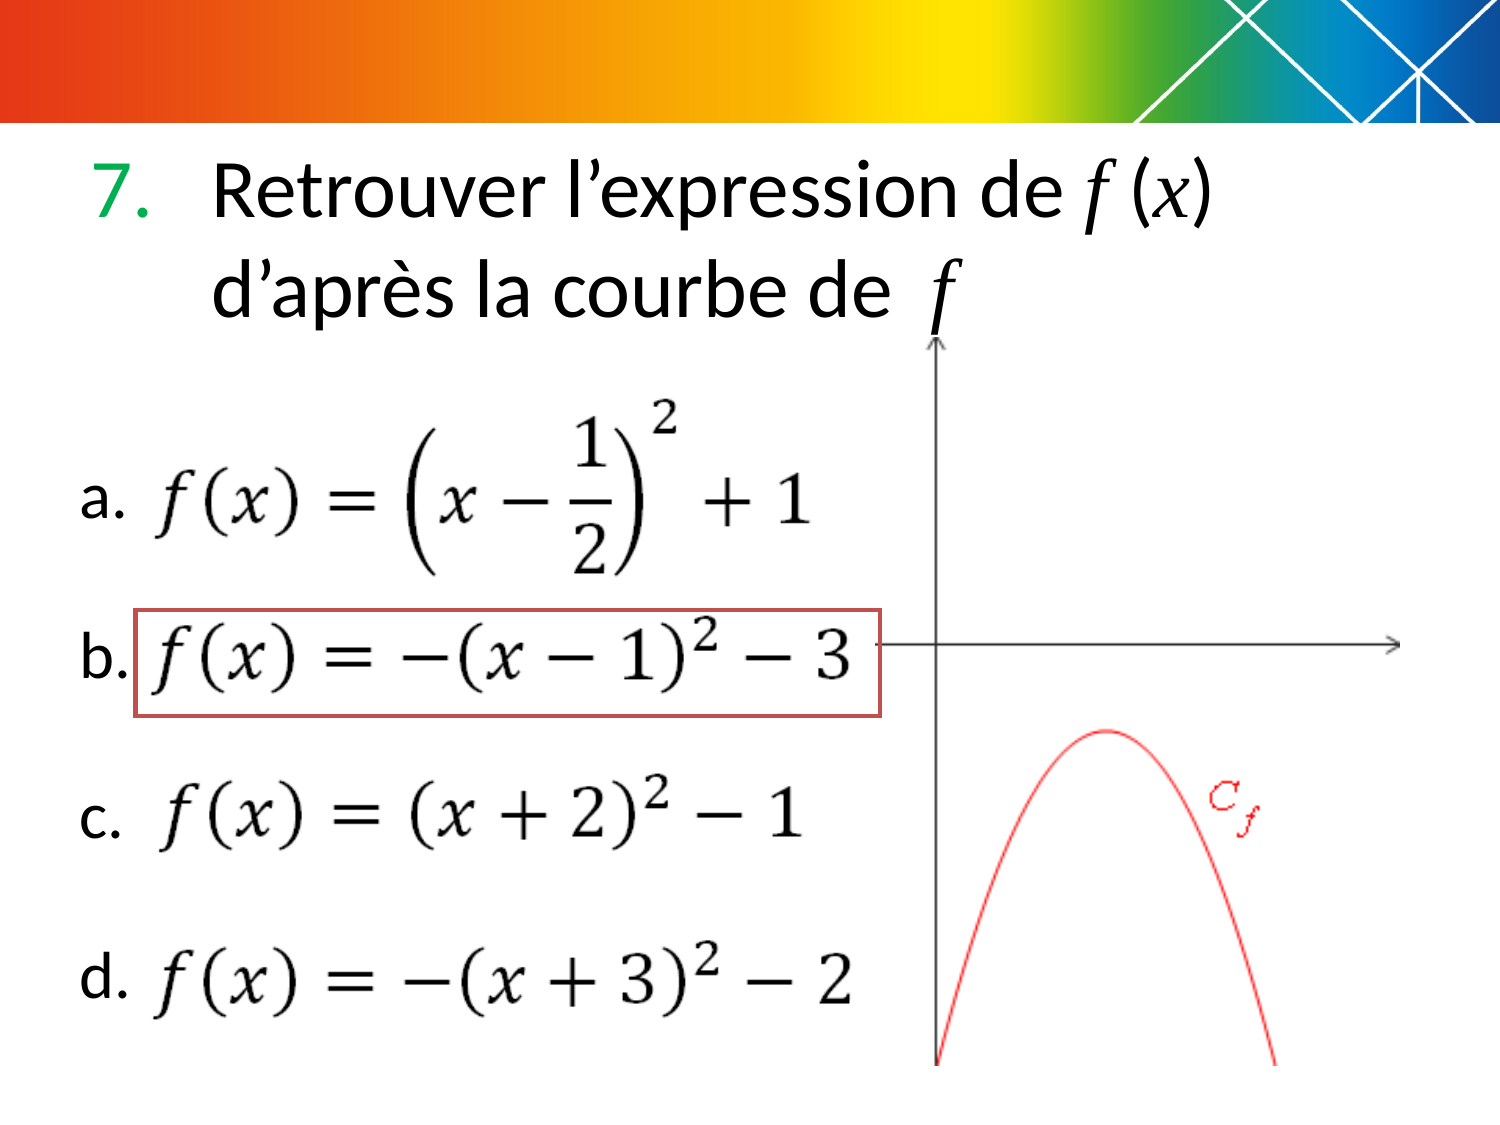

# Retrouver l’expression de f (x) d’après la courbe de f
a.
b.
c.
d.